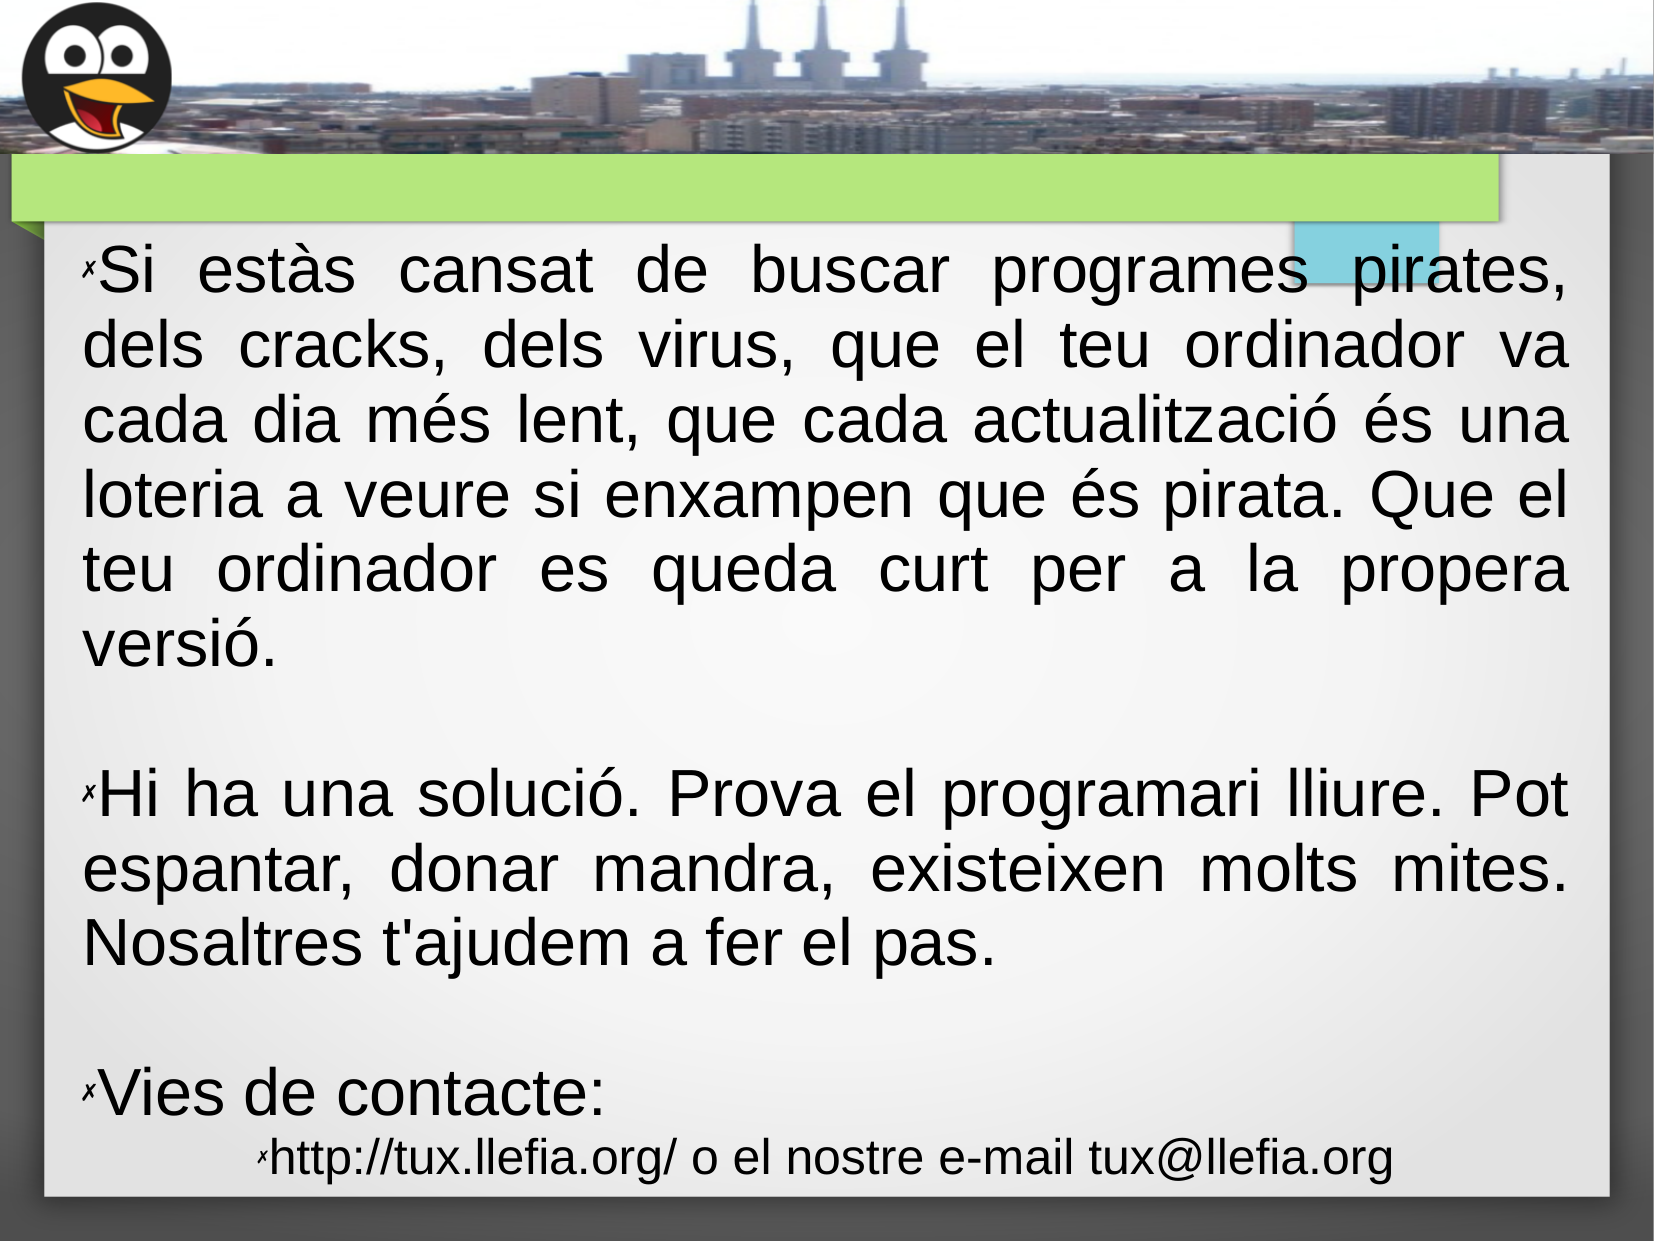

# Si estàs cansat de buscar programes pirates, dels cracks, dels virus, que el teu ordinador va cada dia més lent, que cada actualització és una loteria a veure si enxampen que és pirata. Que el teu ordinador es queda curt per a la propera versió.
Hi ha una solució. Prova el programari lliure. Pot espantar, donar mandra, existeixen molts mites. Nosaltres t'ajudem a fer el pas.
Vies de contacte:
http://tux.llefia.org/ o el nostre e-mail tux@llefia.org